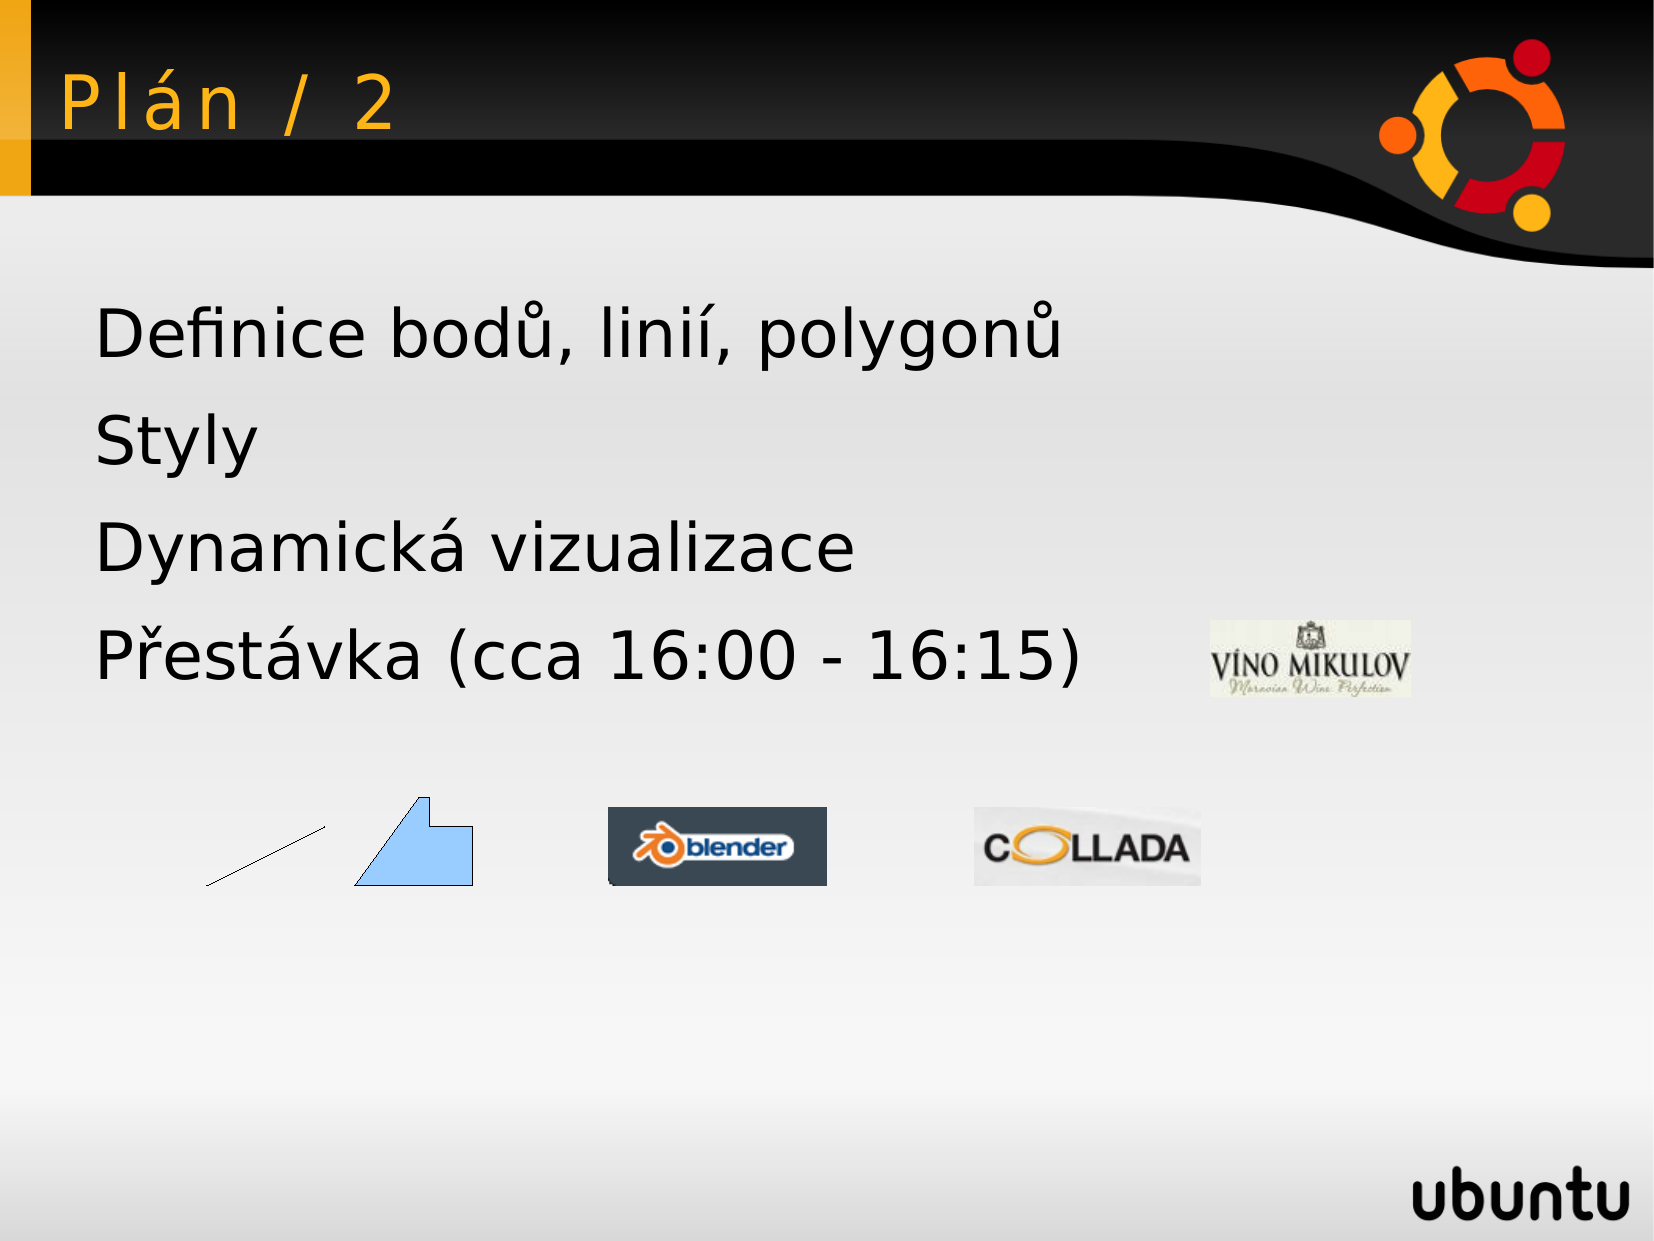

# Plán / 2
Definice bodů, linií, polygonů
Styly
Dynamická vizualizace
Přestávka (cca 16:00 - 16:15)